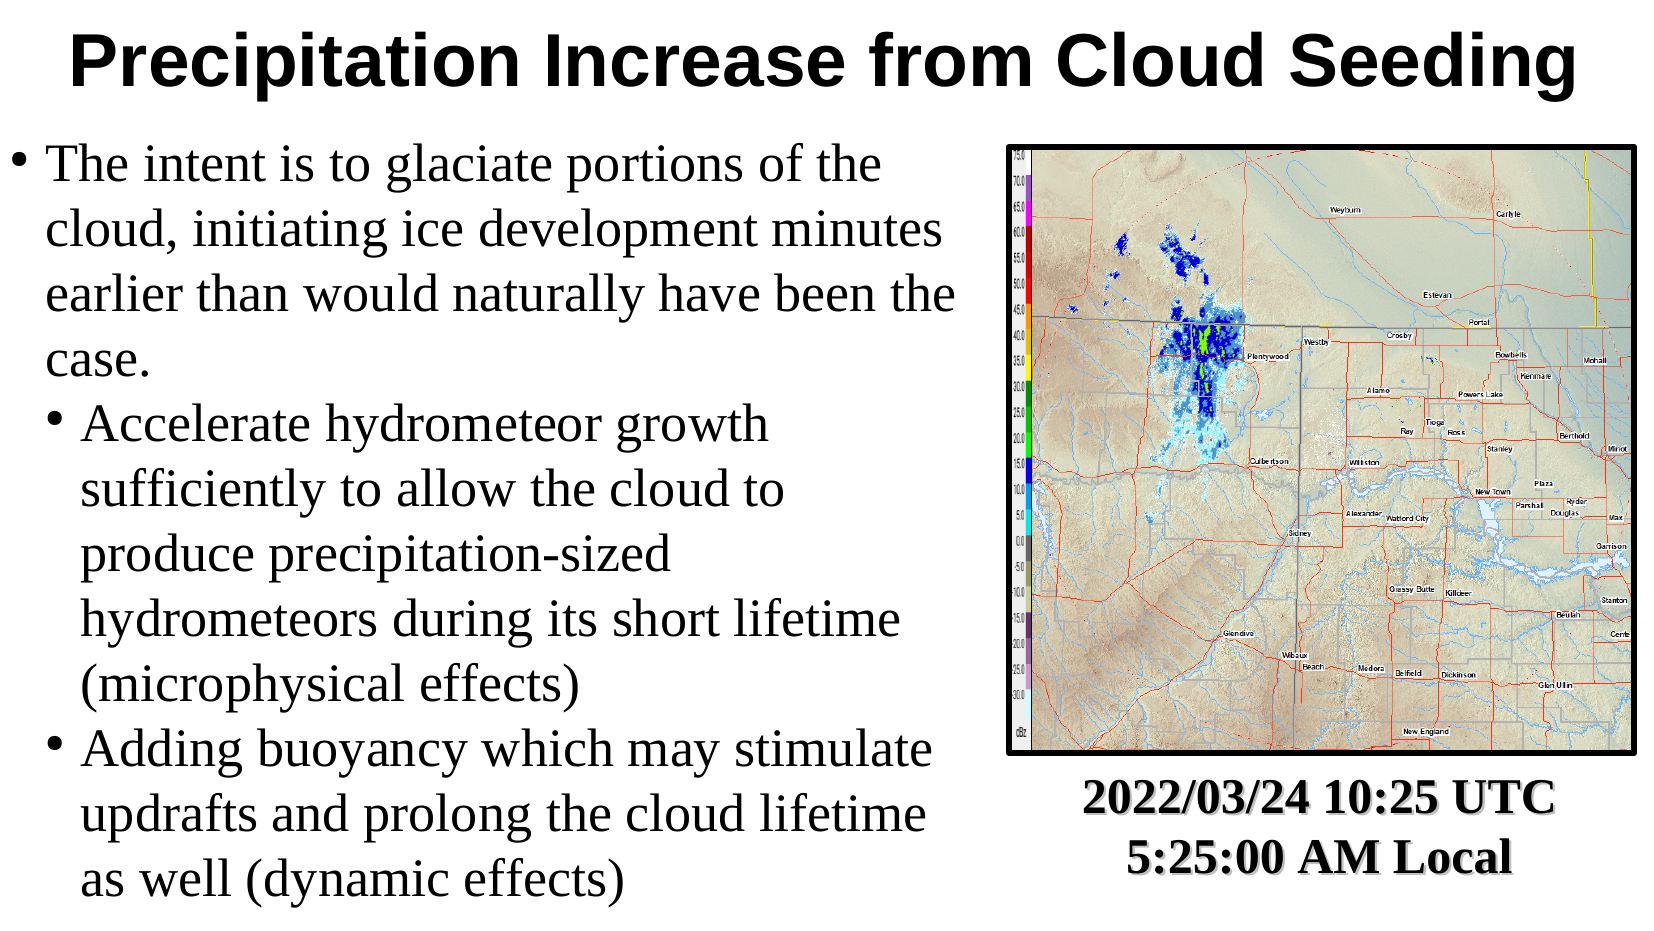

# Precipitation Increase from Cloud Seeding
The intent is to glaciate portions of the cloud, initiating ice development minutes earlier than would naturally have been the case.
Accelerate hydrometeor growth sufficiently to allow the cloud to produce precipitation‑sized hydrometeors during its short lifetime (microphysical effects)
Adding buoyancy which may stimulate updrafts and prolong the cloud lifetime as well (dynamic effects)
2022/03/24 10:25 UTC
5:25:00 AM Local